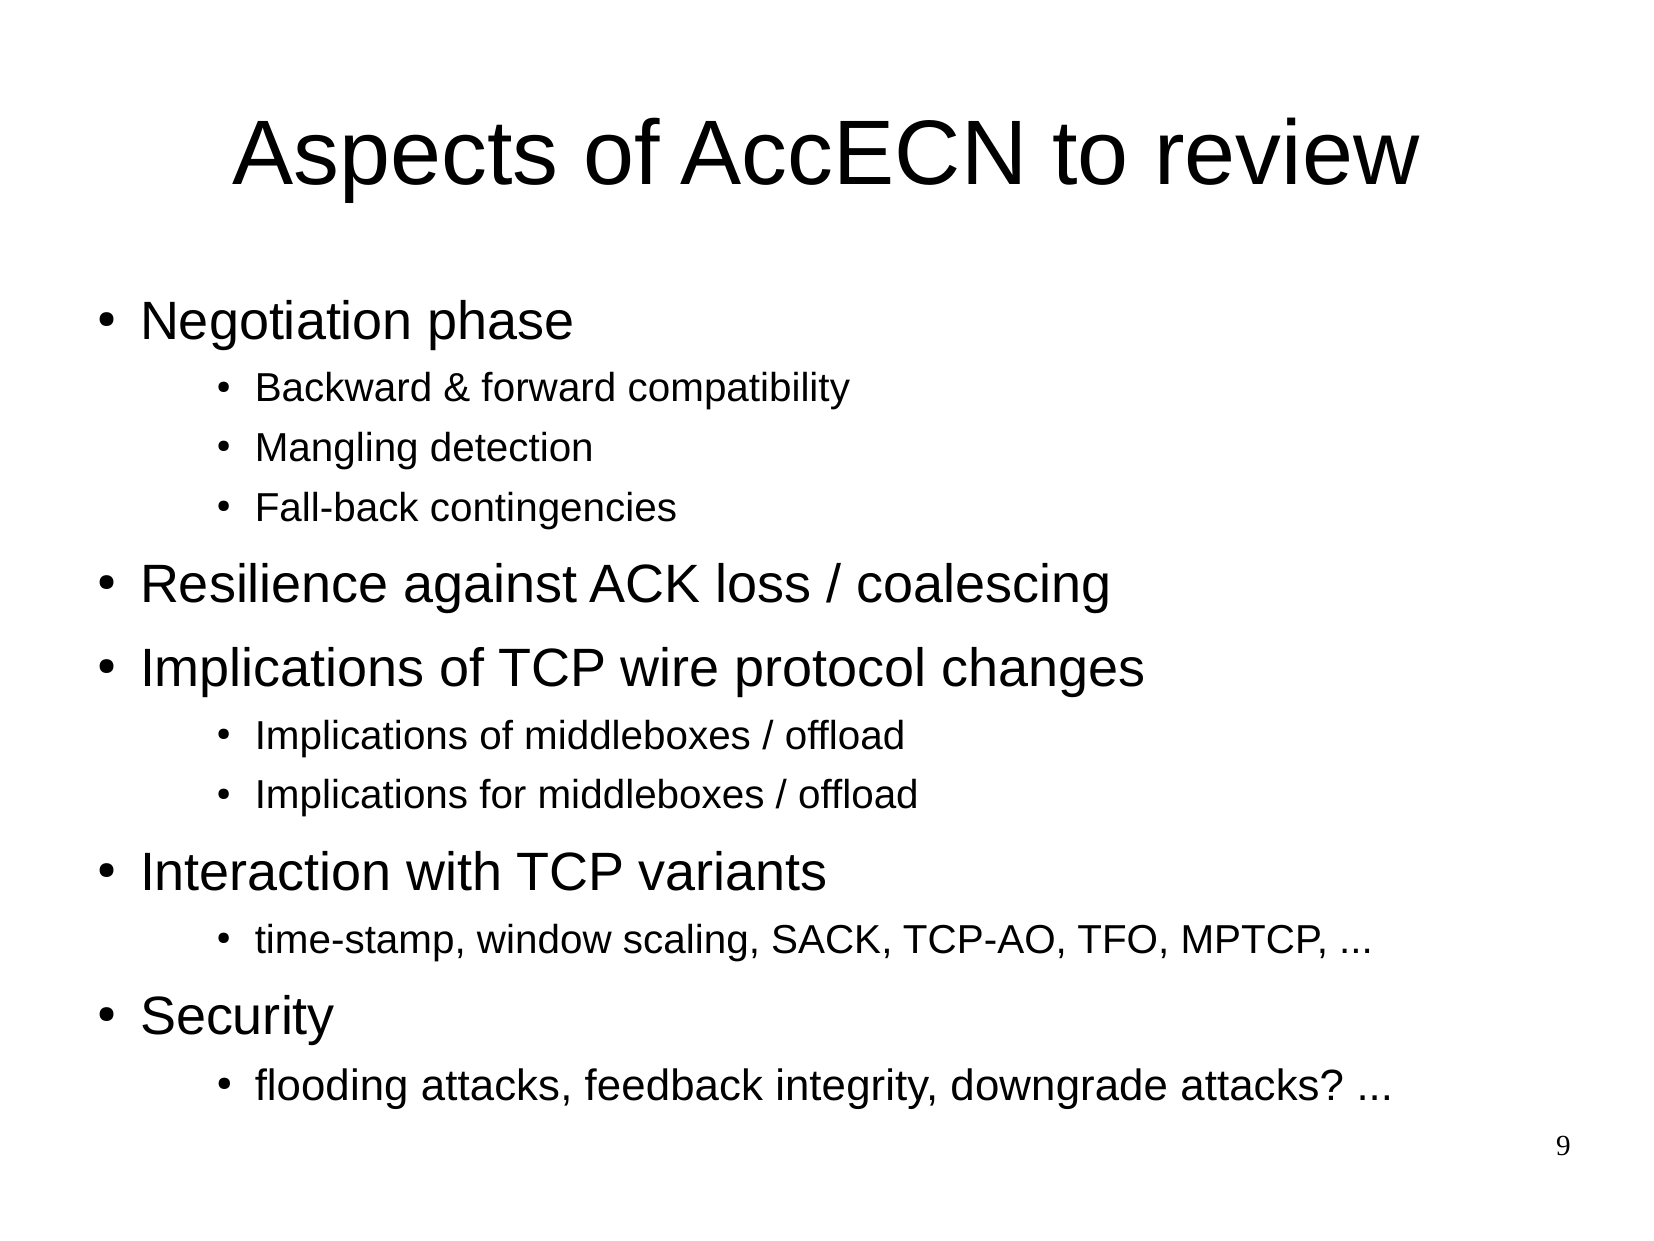

# Aspects of AccECN to review
Negotiation phase
Backward & forward compatibility
Mangling detection
Fall-back contingencies
Resilience against ACK loss / coalescing
Implications of TCP wire protocol changes
Implications of middleboxes / offload
Implications for middleboxes / offload
Interaction with TCP variants
time-stamp, window scaling, SACK, TCP-AO, TFO, MPTCP, ...
Security
flooding attacks, feedback integrity, downgrade attacks? ...
9